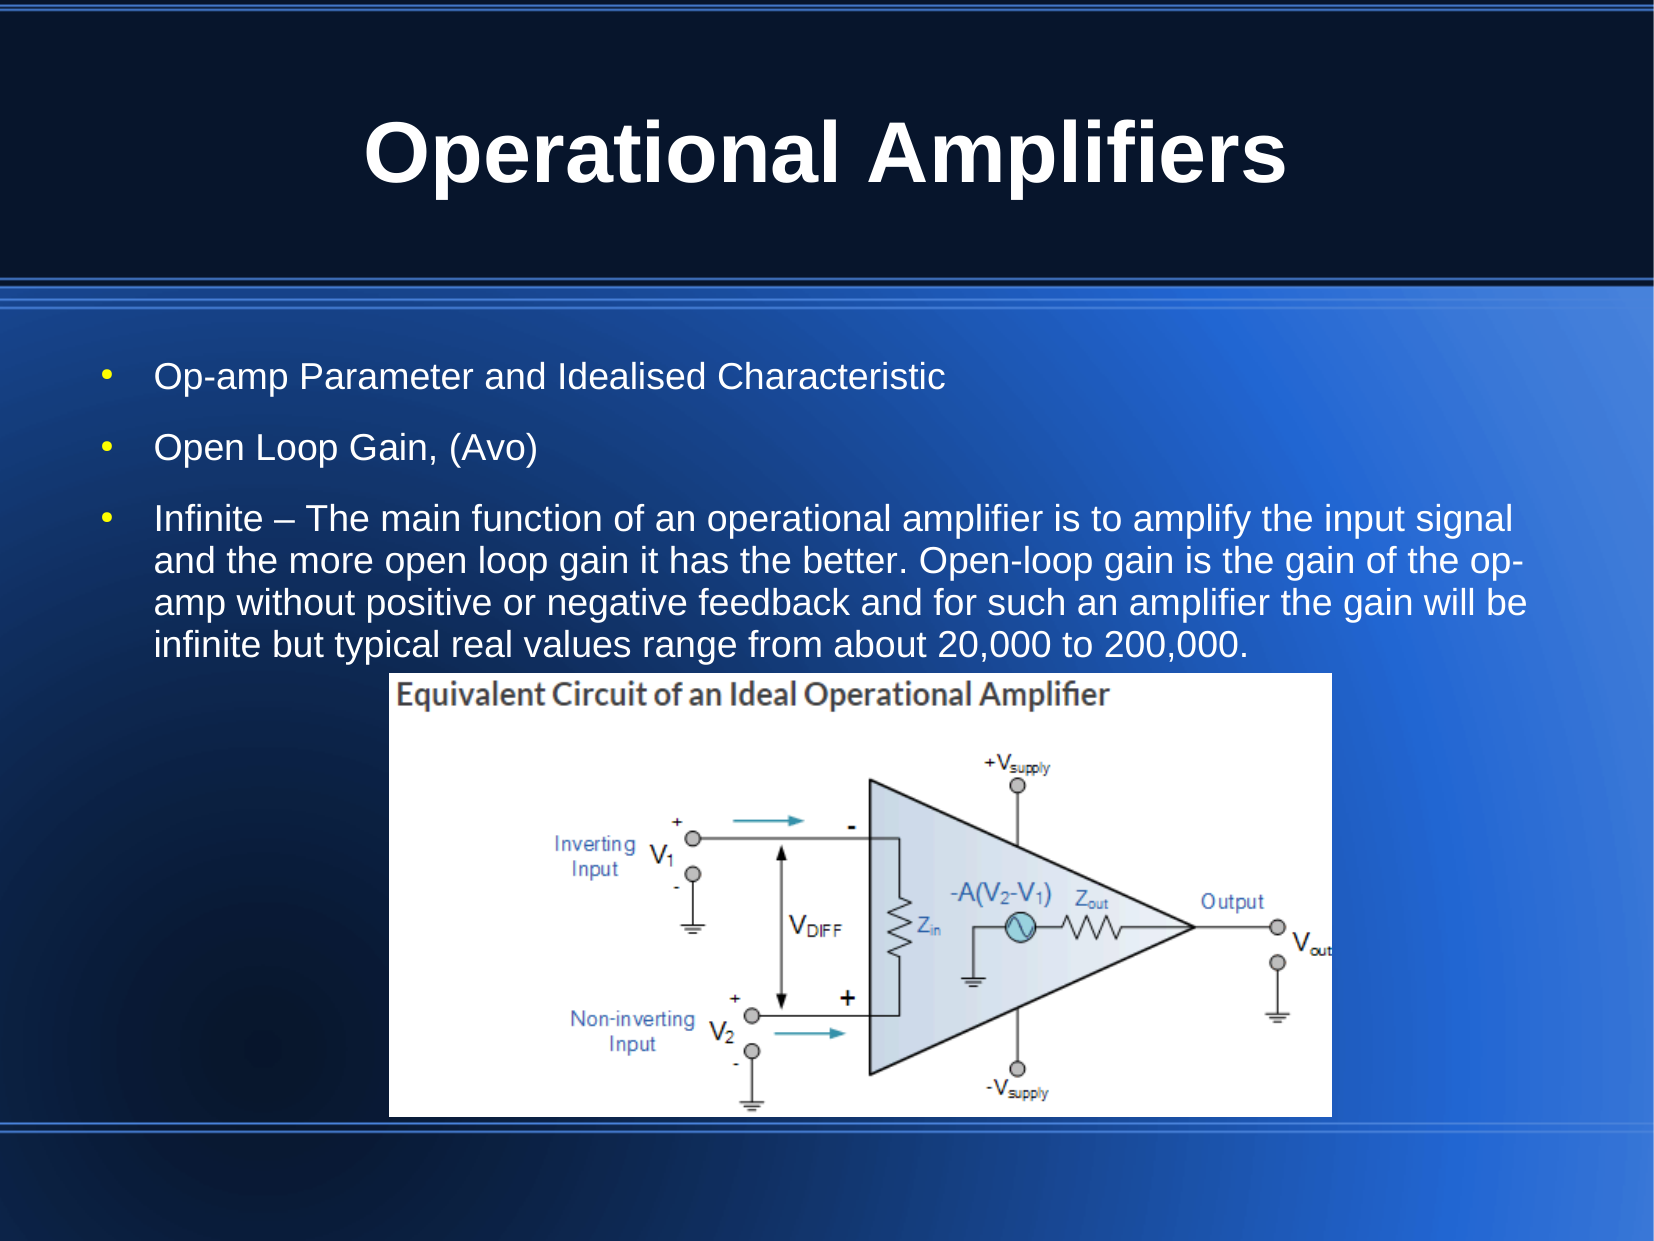

# Operational Amplifiers
Op-amp Parameter and Idealised Characteristic
Open Loop Gain, (Avo)
Infinite – The main function of an operational amplifier is to amplify the input signal and the more open loop gain it has the better. Open-loop gain is the gain of the op-amp without positive or negative feedback and for such an amplifier the gain will be infinite but typical real values range from about 20,000 to 200,000.